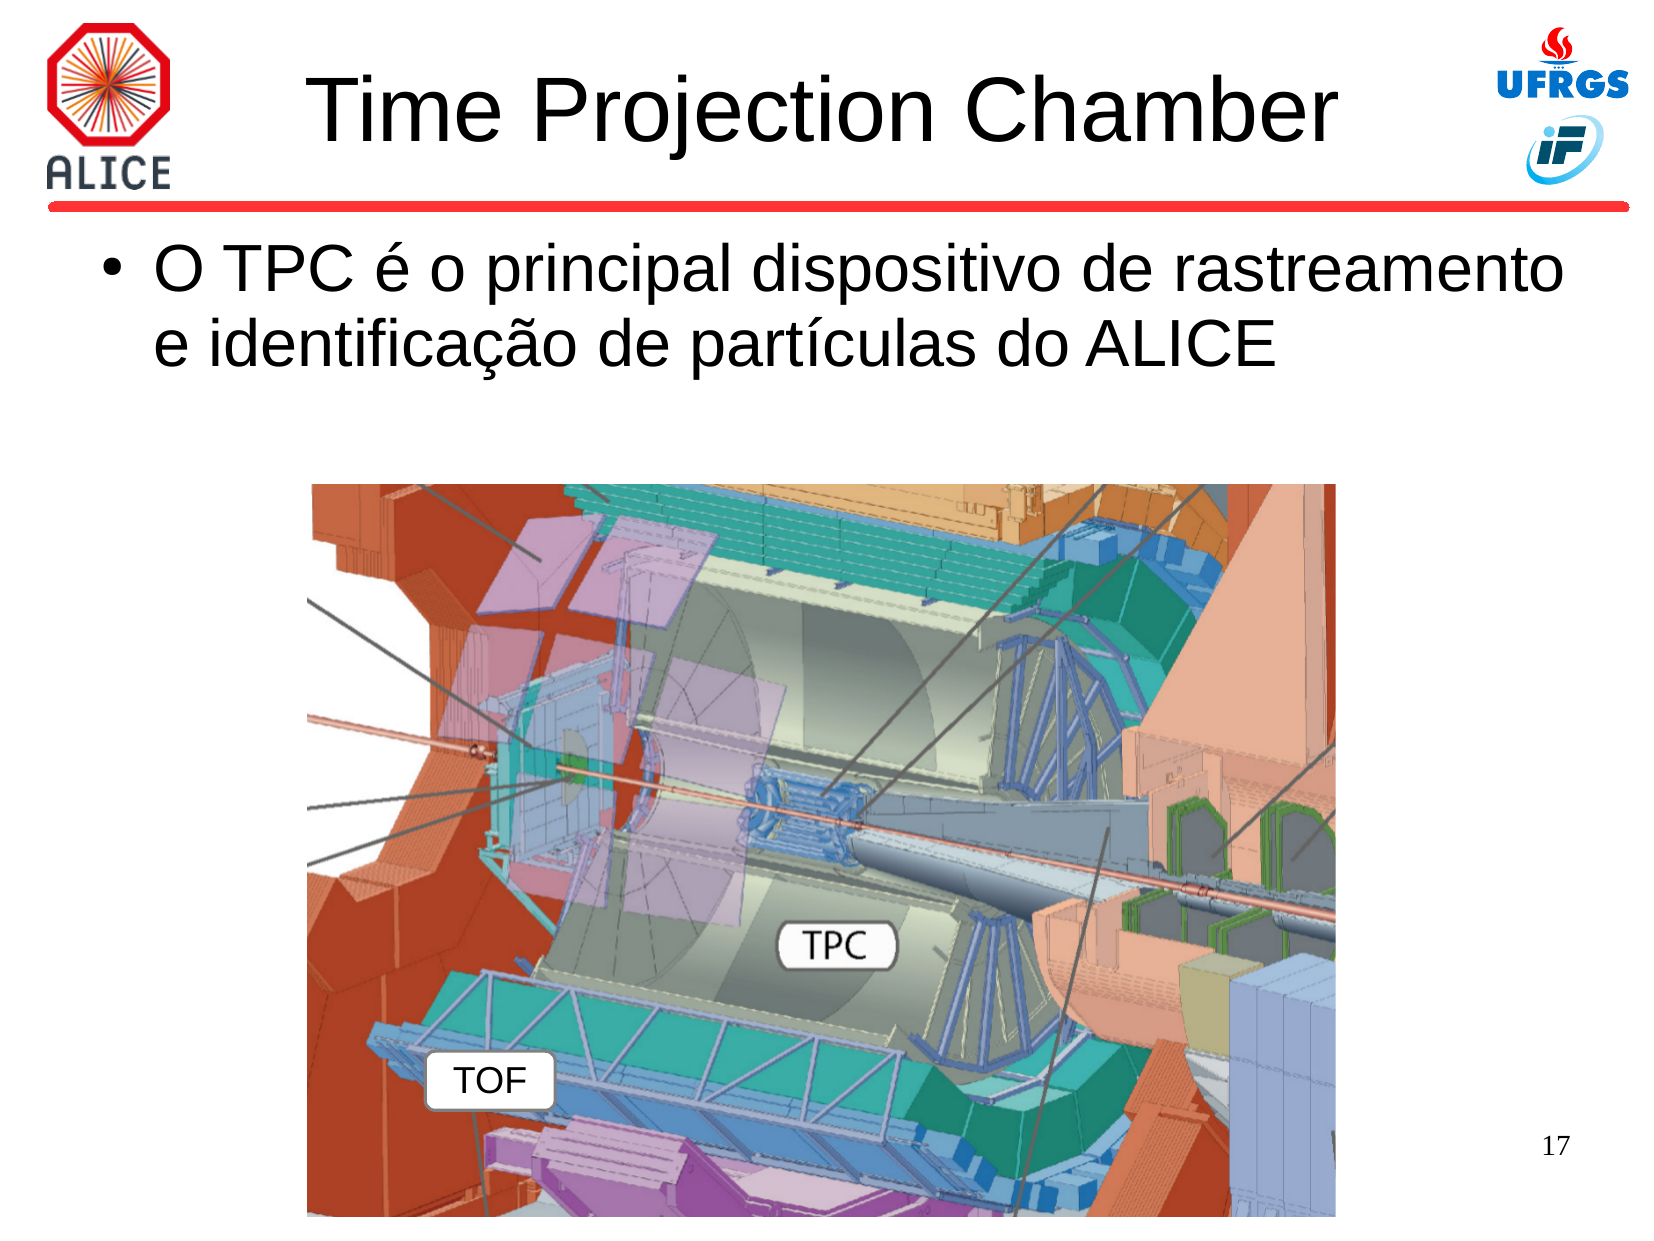

# Time Projection Chamber
O TPC é o principal dispositivo de rastreamento e identificação de partículas do ALICE
TOF
17